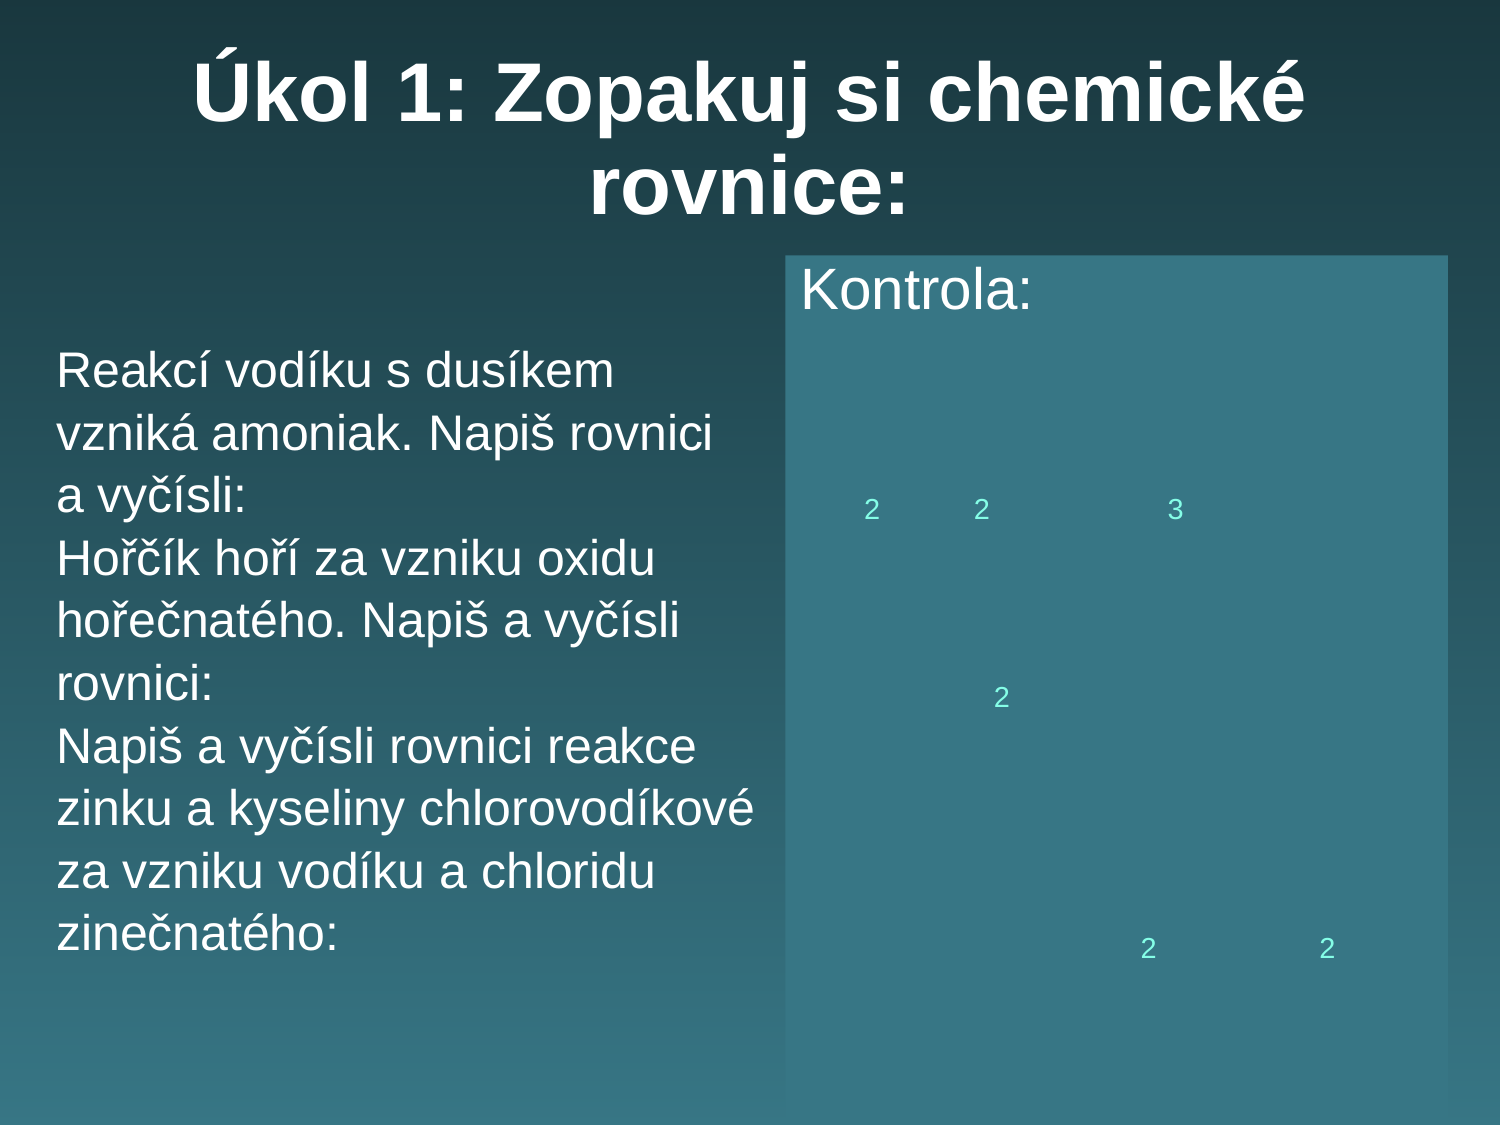

# Úkol 1: Zopakuj si chemické rovnice:
Kontrola:
3H2 + N2 → 2NH3
2Mg + O2 → 2MgO
Zn + 2HCl → H2 + ZnCl2
Reakcí vodíku s dusíkem
vzniká amoniak. Napiš rovnici
a vyčísli:
Hořčík hoří za vzniku oxidu
hořečnatého. Napiš a vyčísli
rovnici:
Napiš a vyčísli rovnici reakce
zinku a kyseliny chlorovodíkové
za vzniku vodíku a chloridu
zinečnatého: